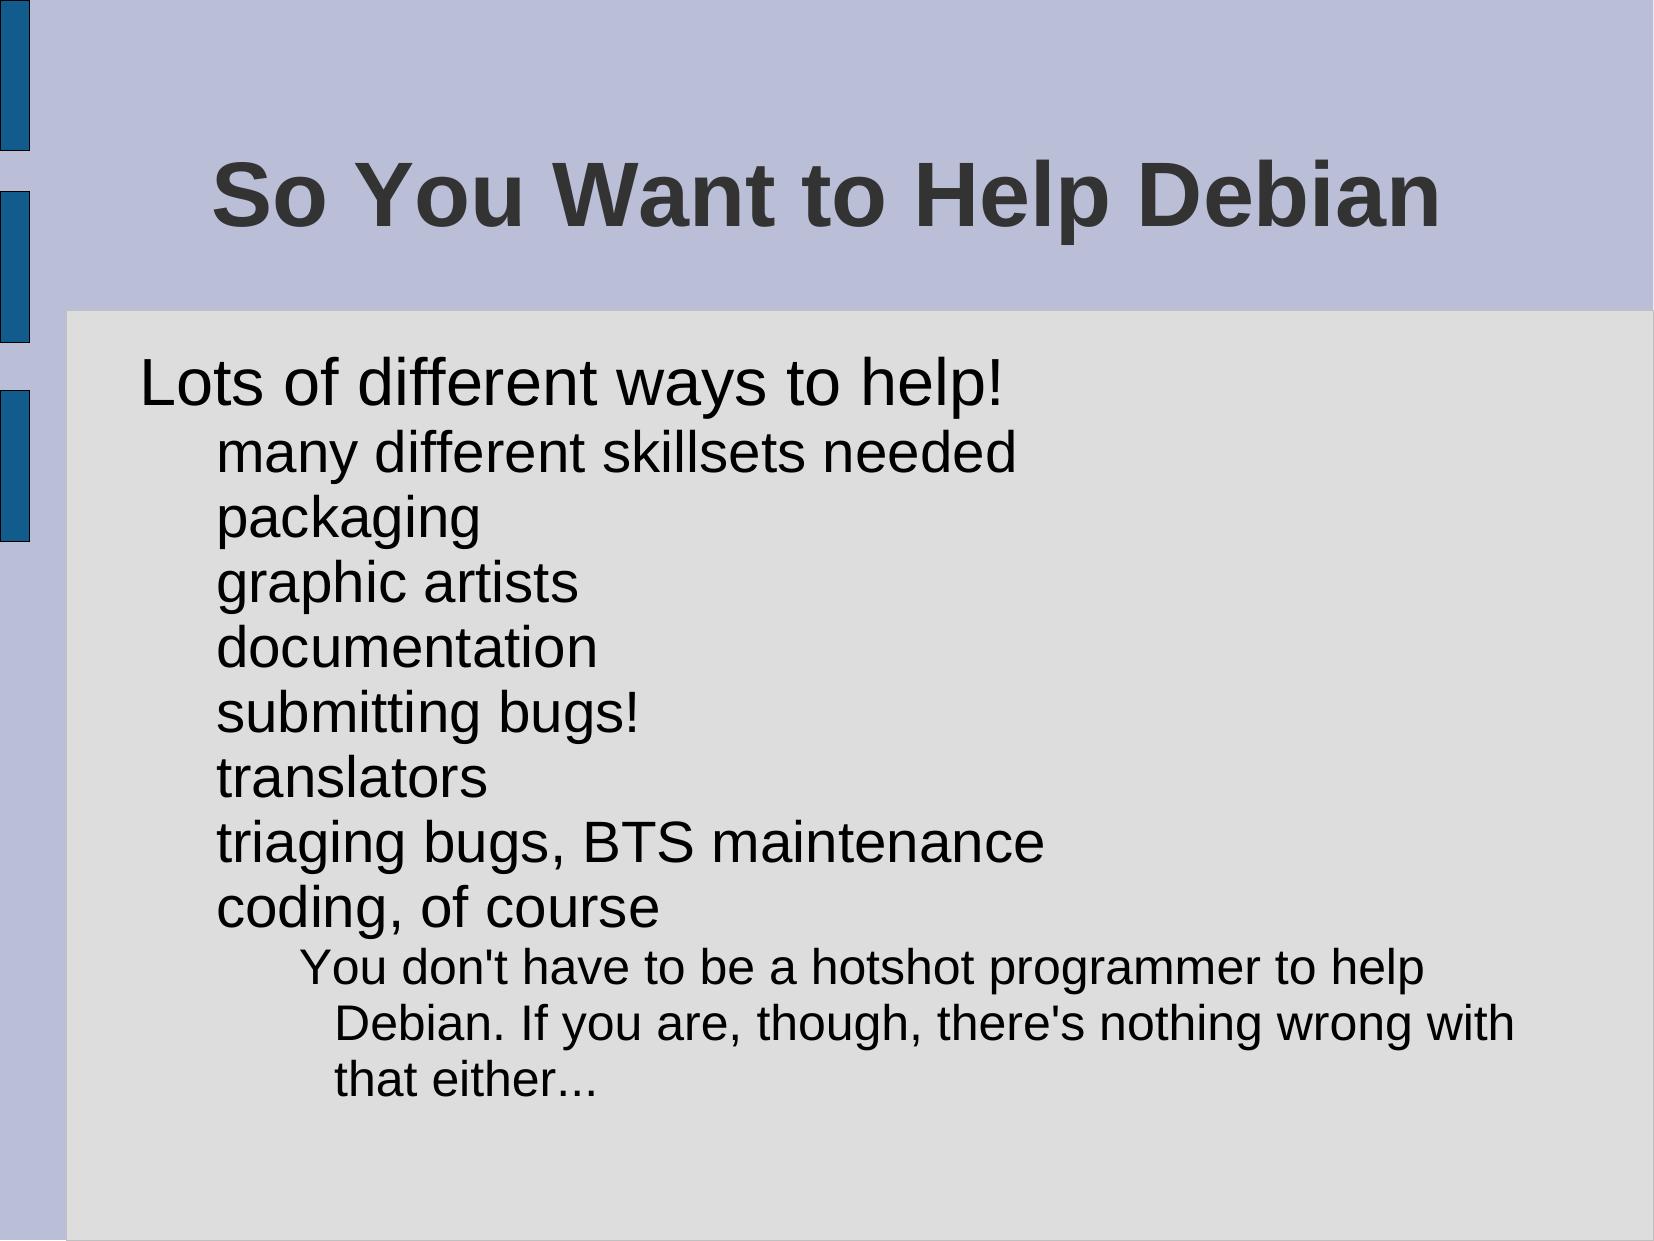

# So You Want to Help Debian
Lots of different ways to help!
many different skillsets needed
packaging
graphic artists
documentation
submitting bugs!
translators
triaging bugs, BTS maintenance
coding, of course
You don't have to be a hotshot programmer to help Debian. If you are, though, there's nothing wrong with that either...